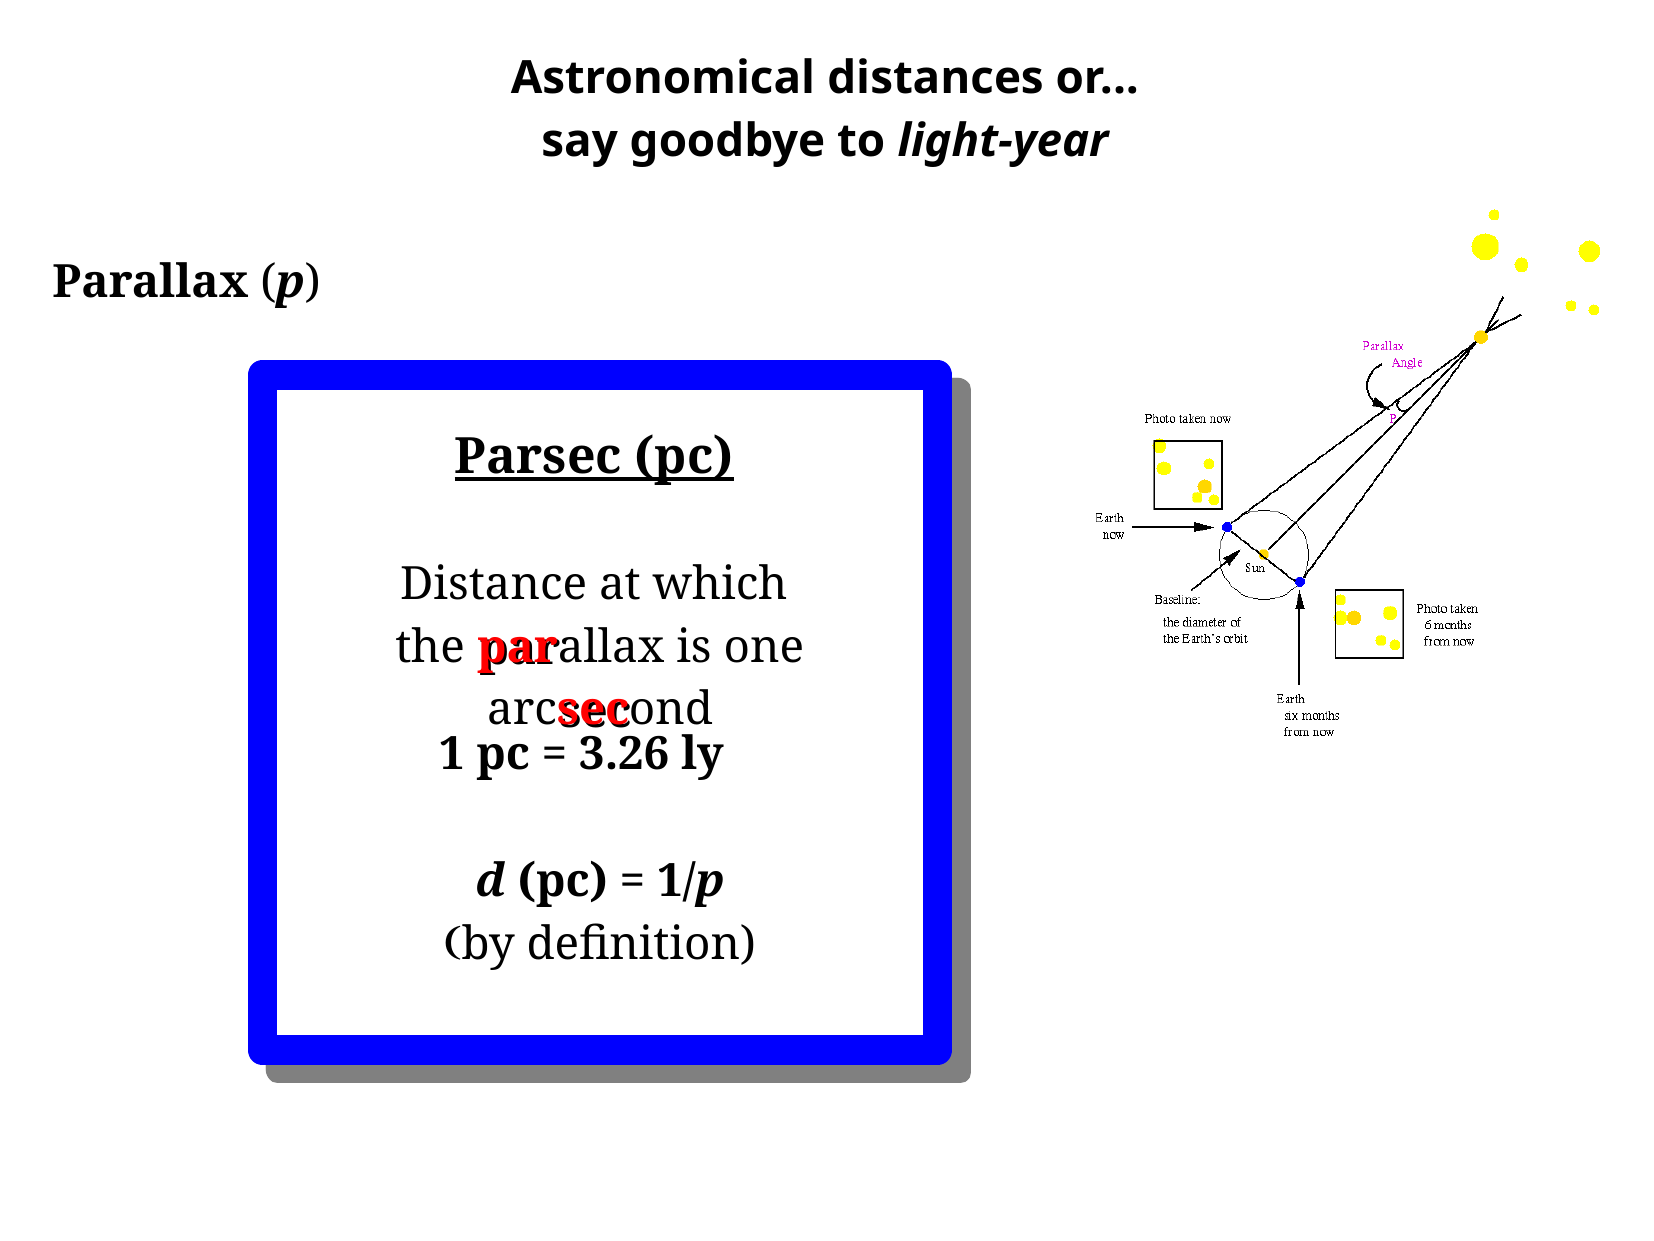

Astronomical distances or...
say goodbye to light-year
Parallax (p)
Parsec (pc)
Distance at which
the parallax is one arcsecond
1 pc = 3.26 ly
d (pc) = 1/p
(by definition)